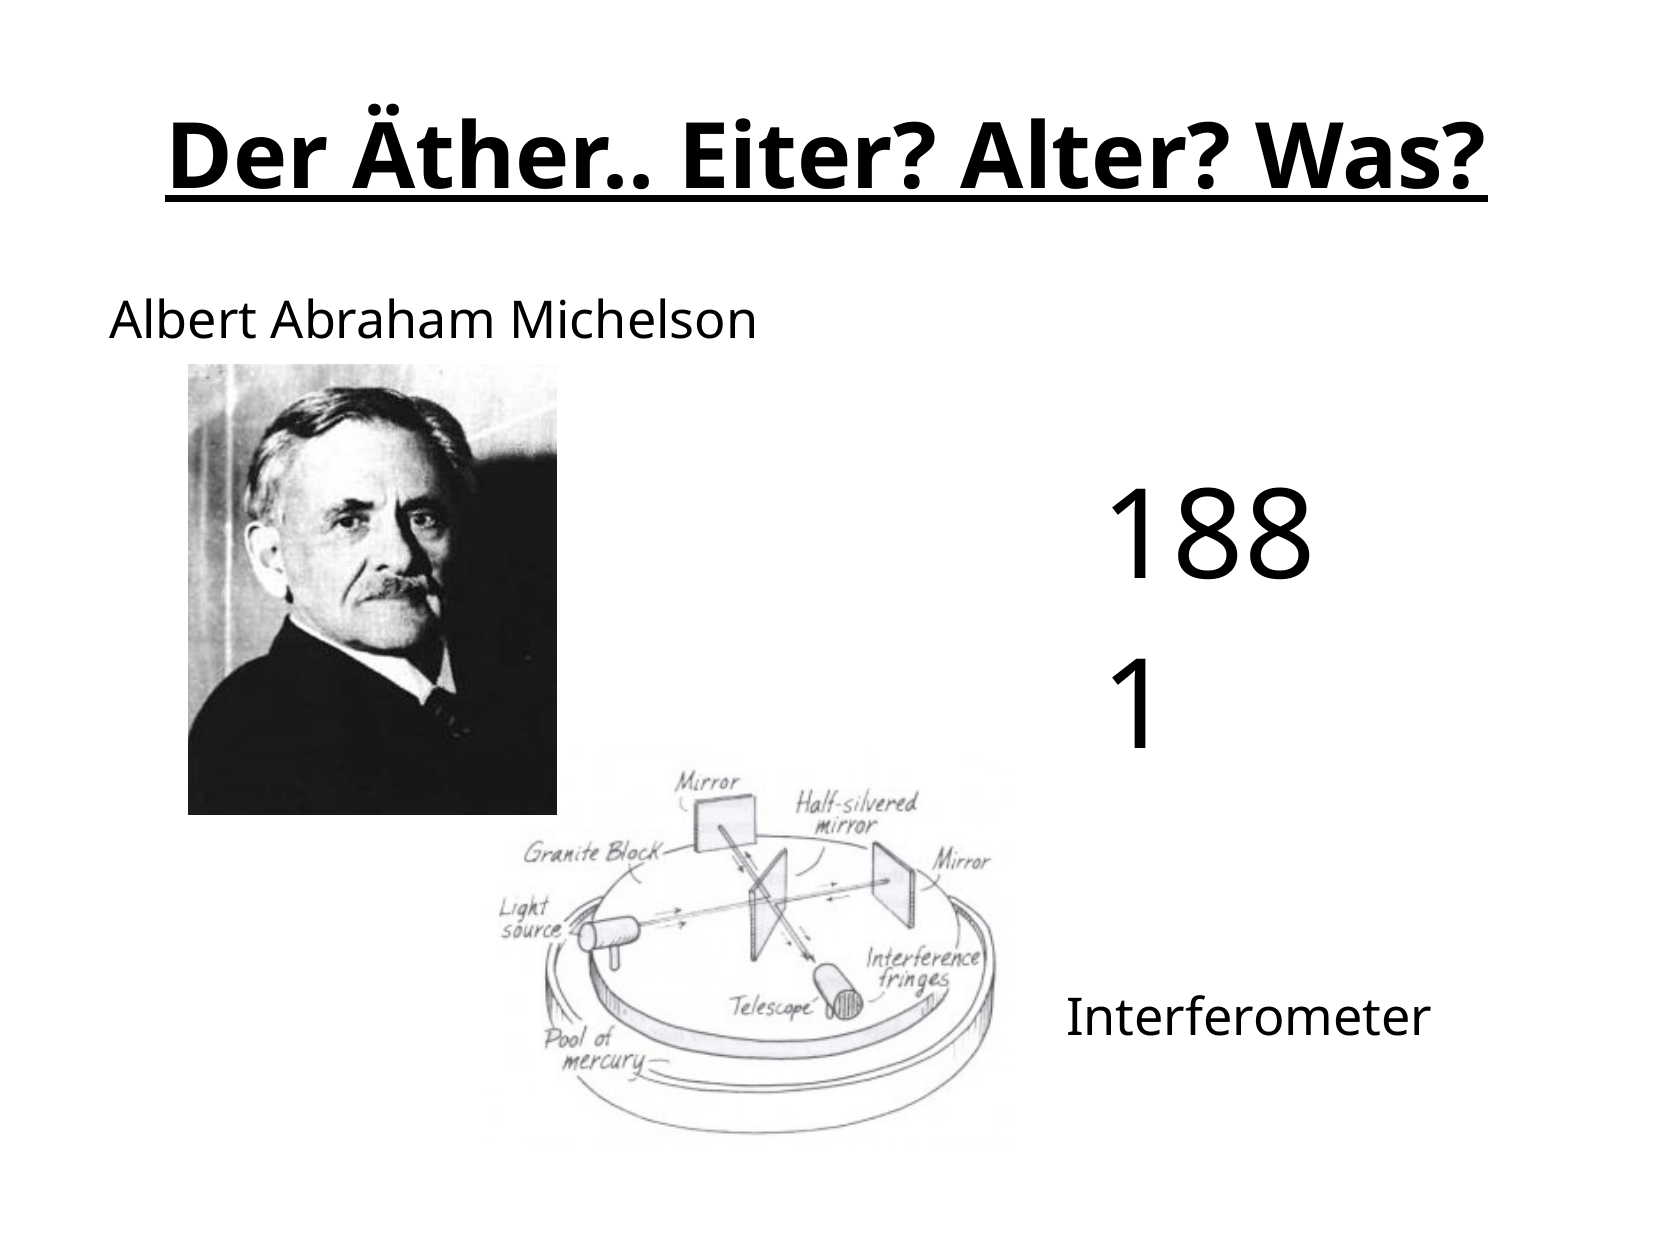

# Der Äther.. Eiter? Alter? Was?
Albert Abraham Michelson
1881
Interferometer